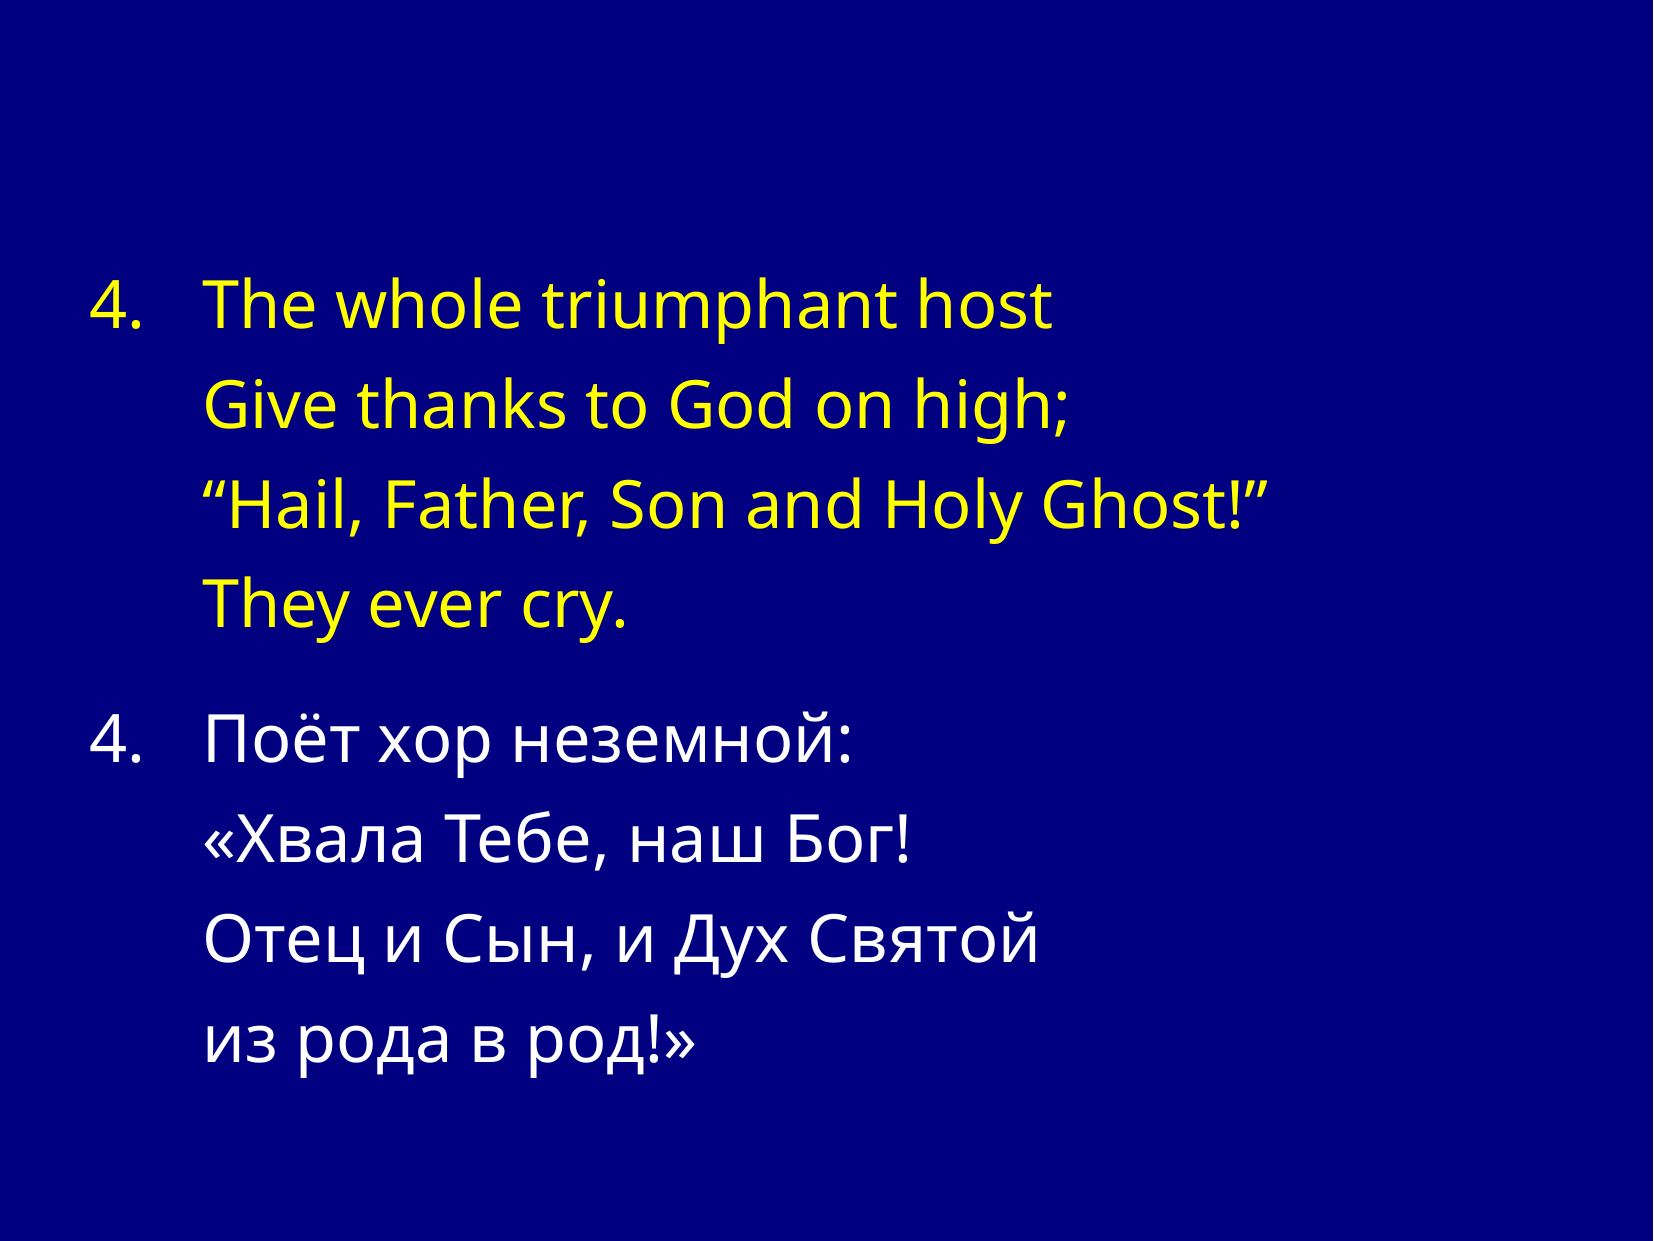

4.	The whole triumphant host
	Give thanks to God on high;
	“Hail, Father, Son and Holy Ghost!”
	They ever cry.
4.	Поёт хор неземной:
	«Хвала Тебе, наш Бог!
	Отец и Сын, и Дух Святой
	из рода в род!»